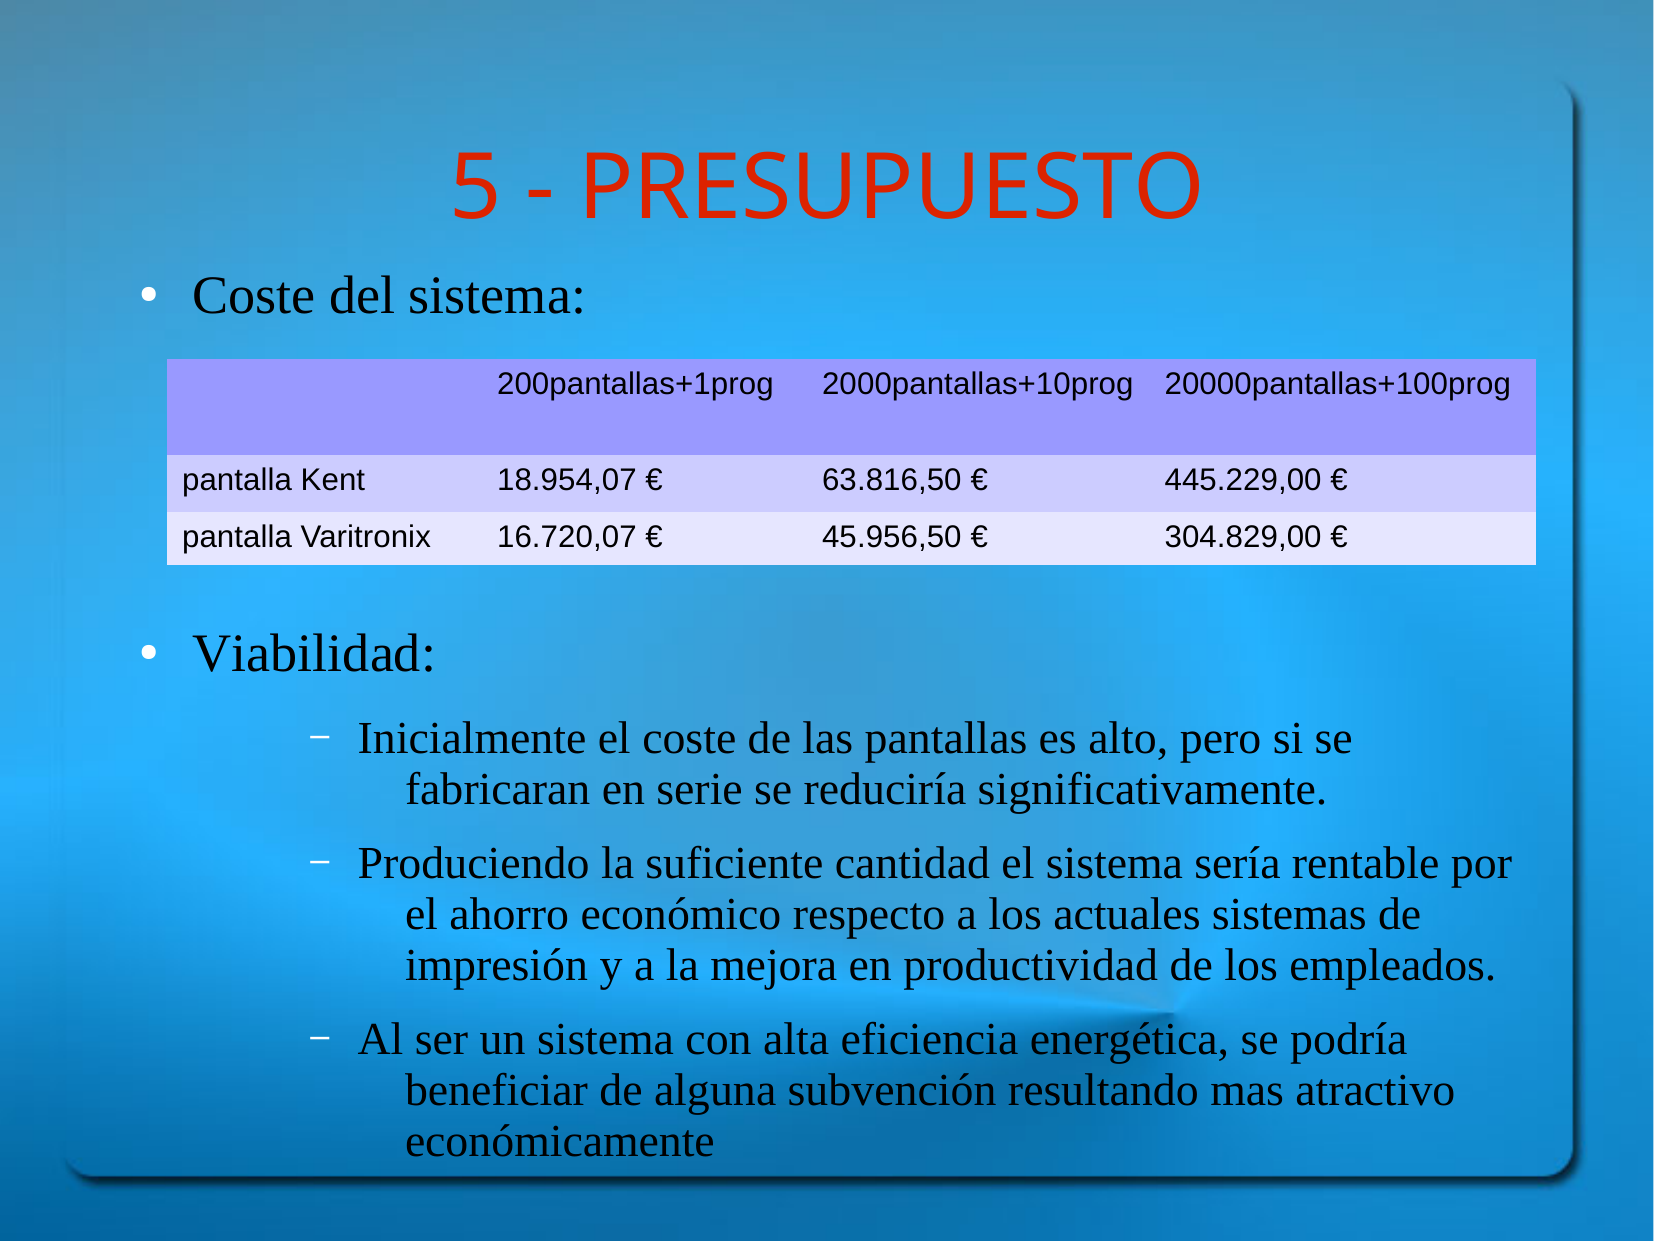

# 5 - PRESUPUESTO
Coste del sistema:
Viabilidad:
Inicialmente el coste de las pantallas es alto, pero si se fabricaran en serie se reduciría significativamente.
Produciendo la suficiente cantidad el sistema sería rentable por el ahorro económico respecto a los actuales sistemas de impresión y a la mejora en productividad de los empleados.
Al ser un sistema con alta eficiencia energética, se podría beneficiar de alguna subvención resultando mas atractivo económicamente
| | 200pantallas+1prog | 2000pantallas+10prog | 20000pantallas+100prog |
| --- | --- | --- | --- |
| pantalla Kent | 18.954,07 € | 63.816,50 € | 445.229,00 € |
| pantalla Varitronix | 16.720,07 € | 45.956,50 € | 304.829,00 € |